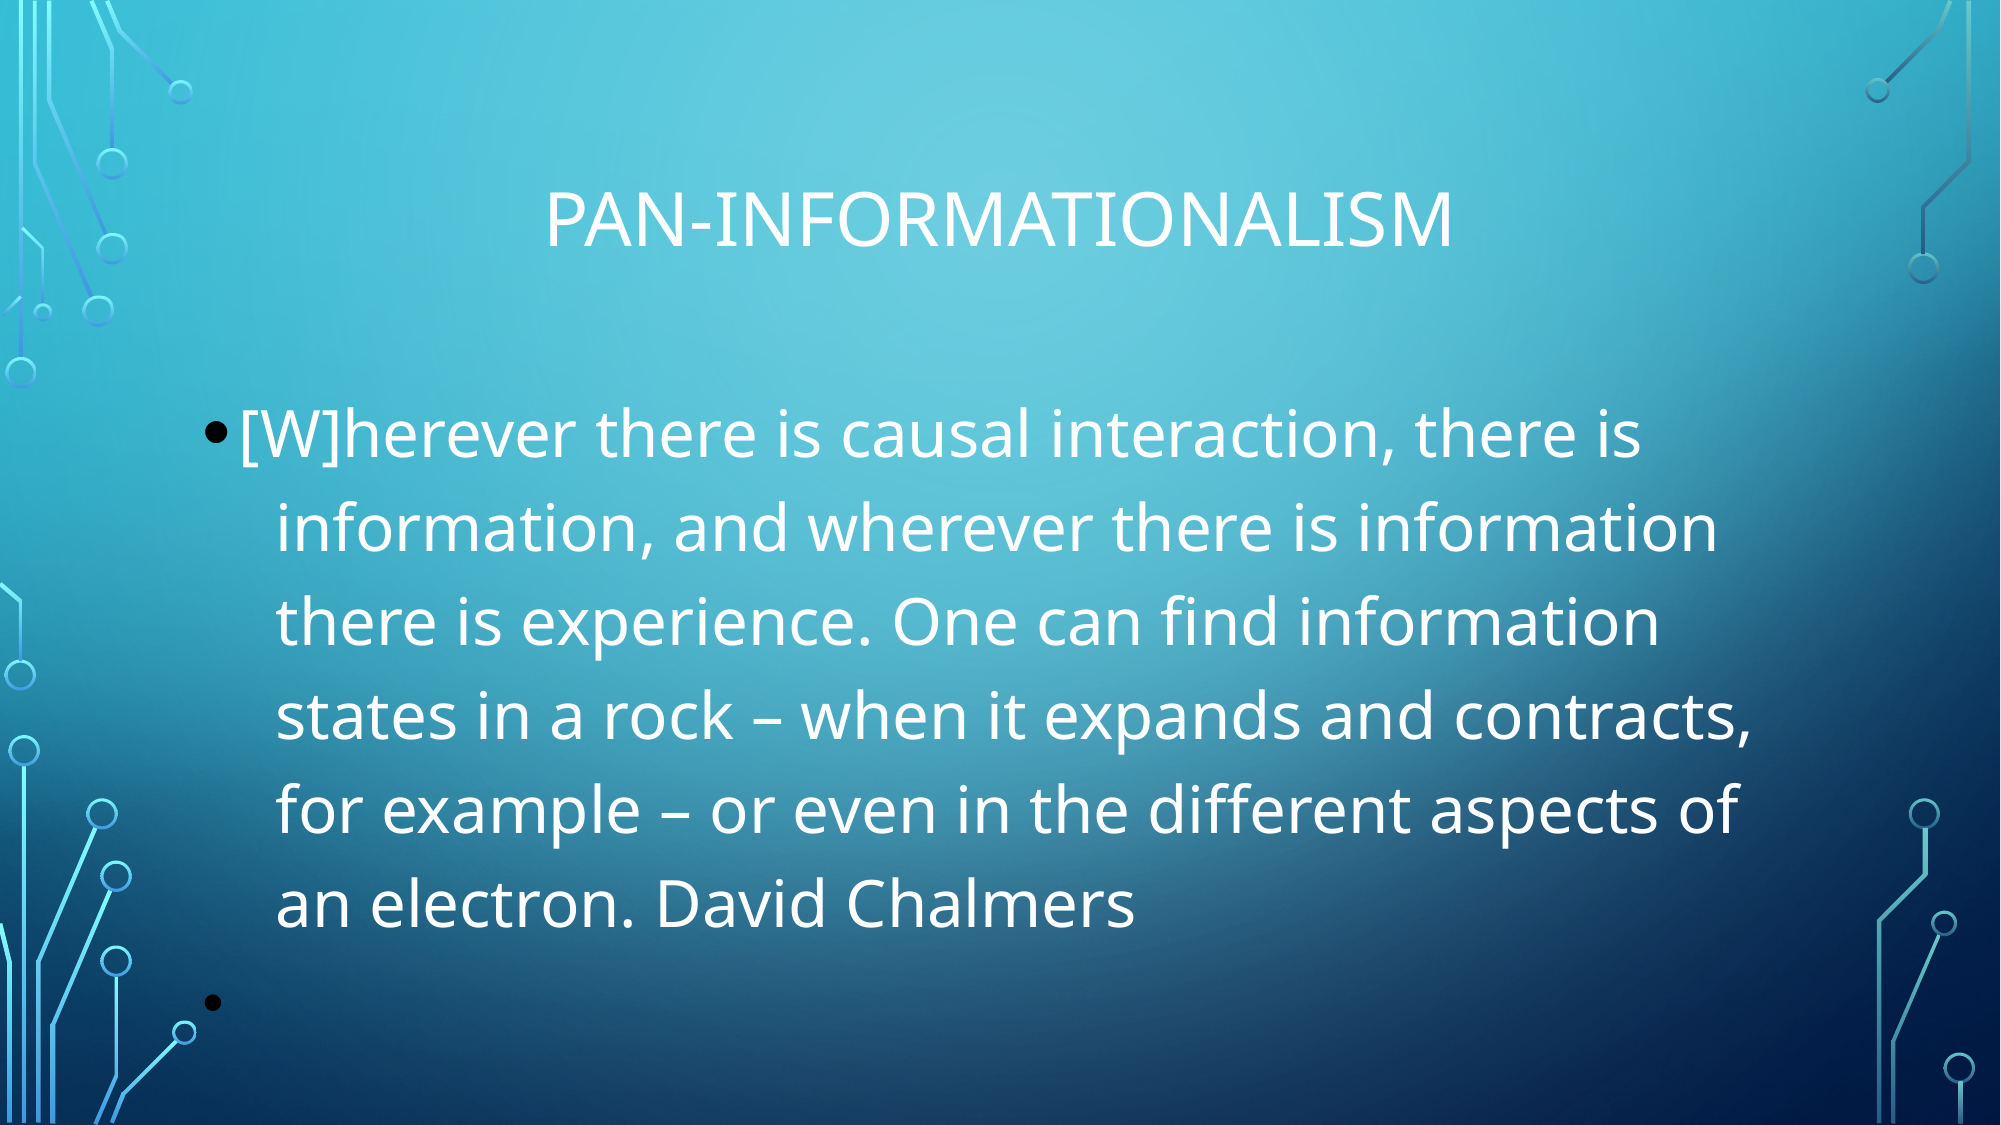

# PAN-INFORMATIONALISM
[W]herever there is causal interaction, there is information, and wherever there is information there is experience. One can find information states in a rock – when it expands and contracts, for example – or even in the different aspects of an electron. David Chalmers